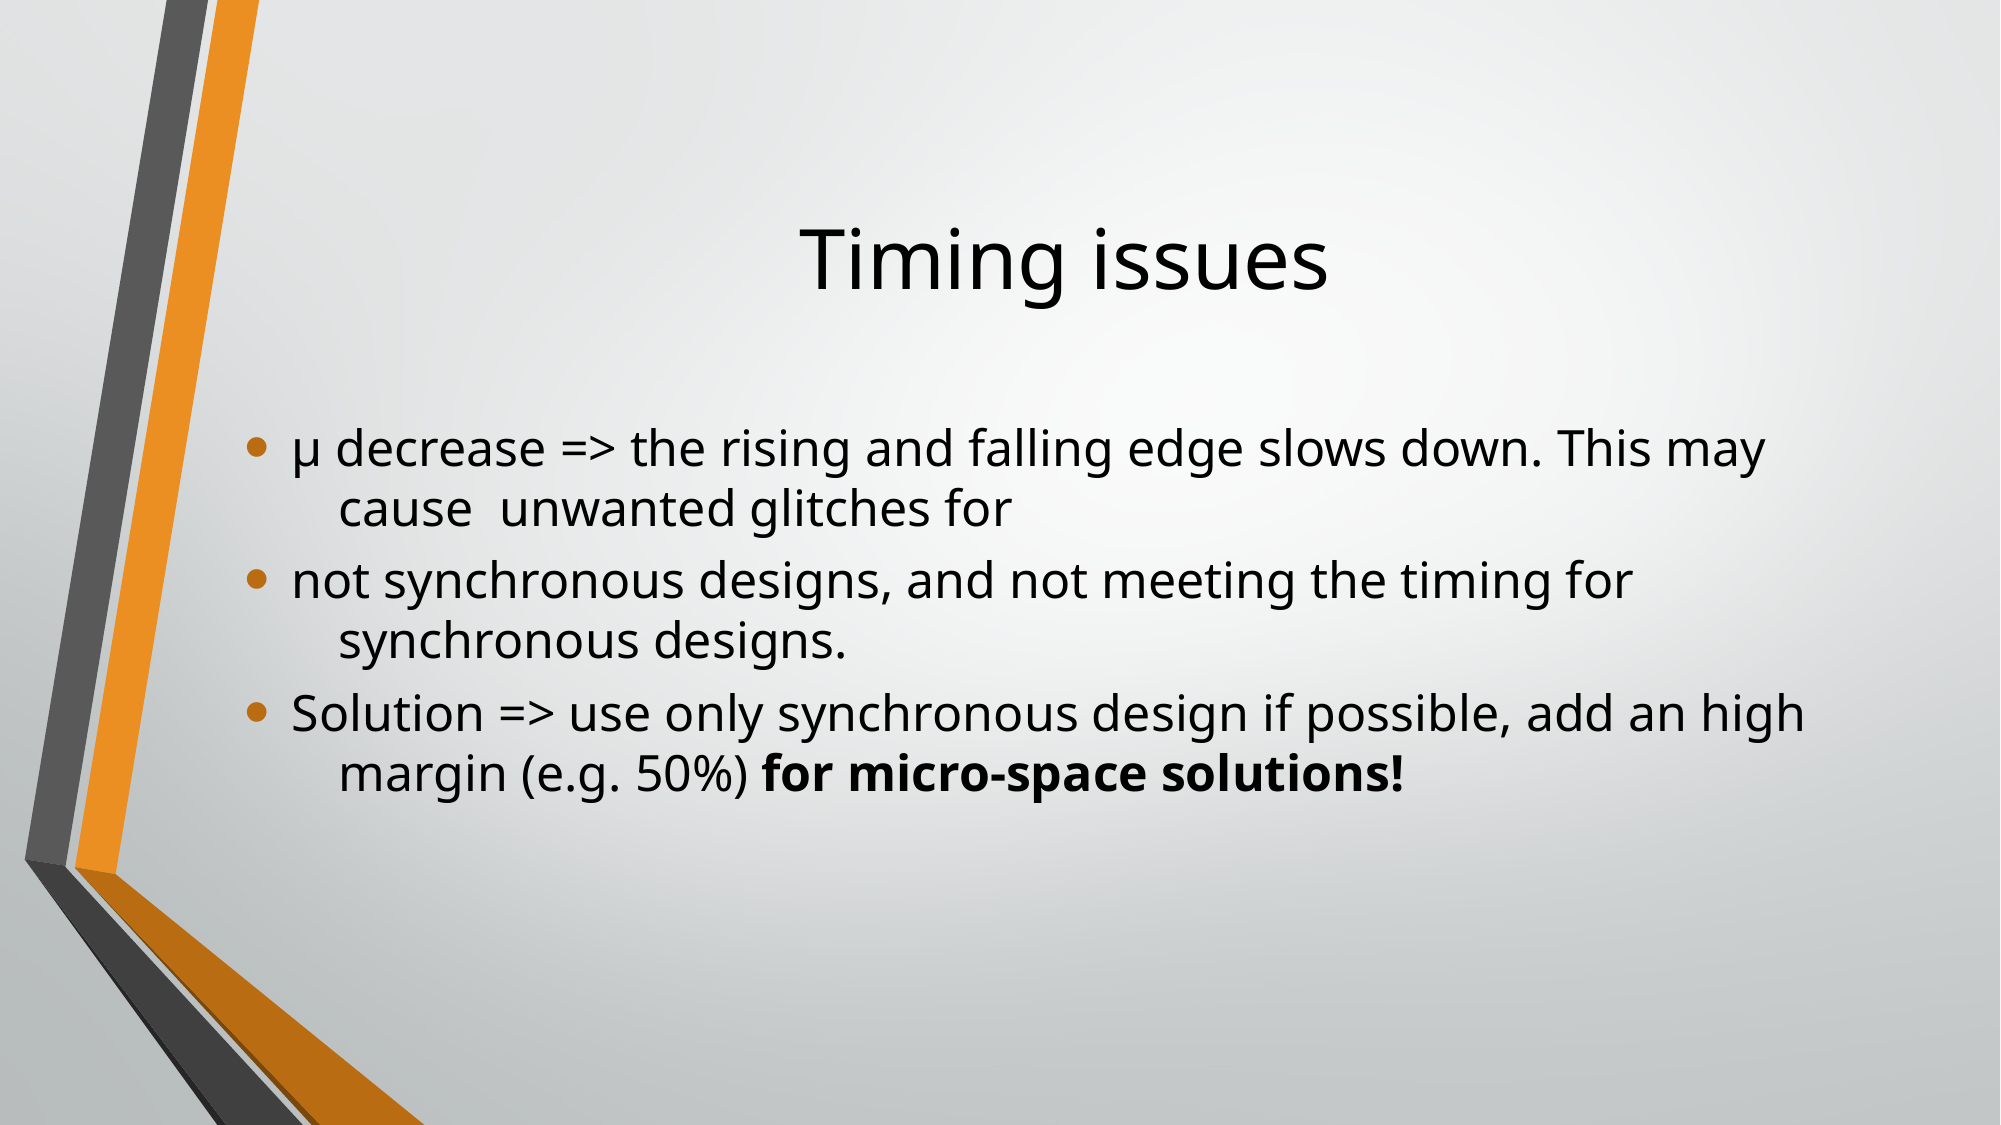

# Timing issues
μ decrease => the rising and falling edge slows down. This may cause unwanted glitches for
not synchronous designs, and not meeting the timing for synchronous designs.
Solution => use only synchronous design if possible, add an high margin (e.g. 50%) for micro-space solutions!